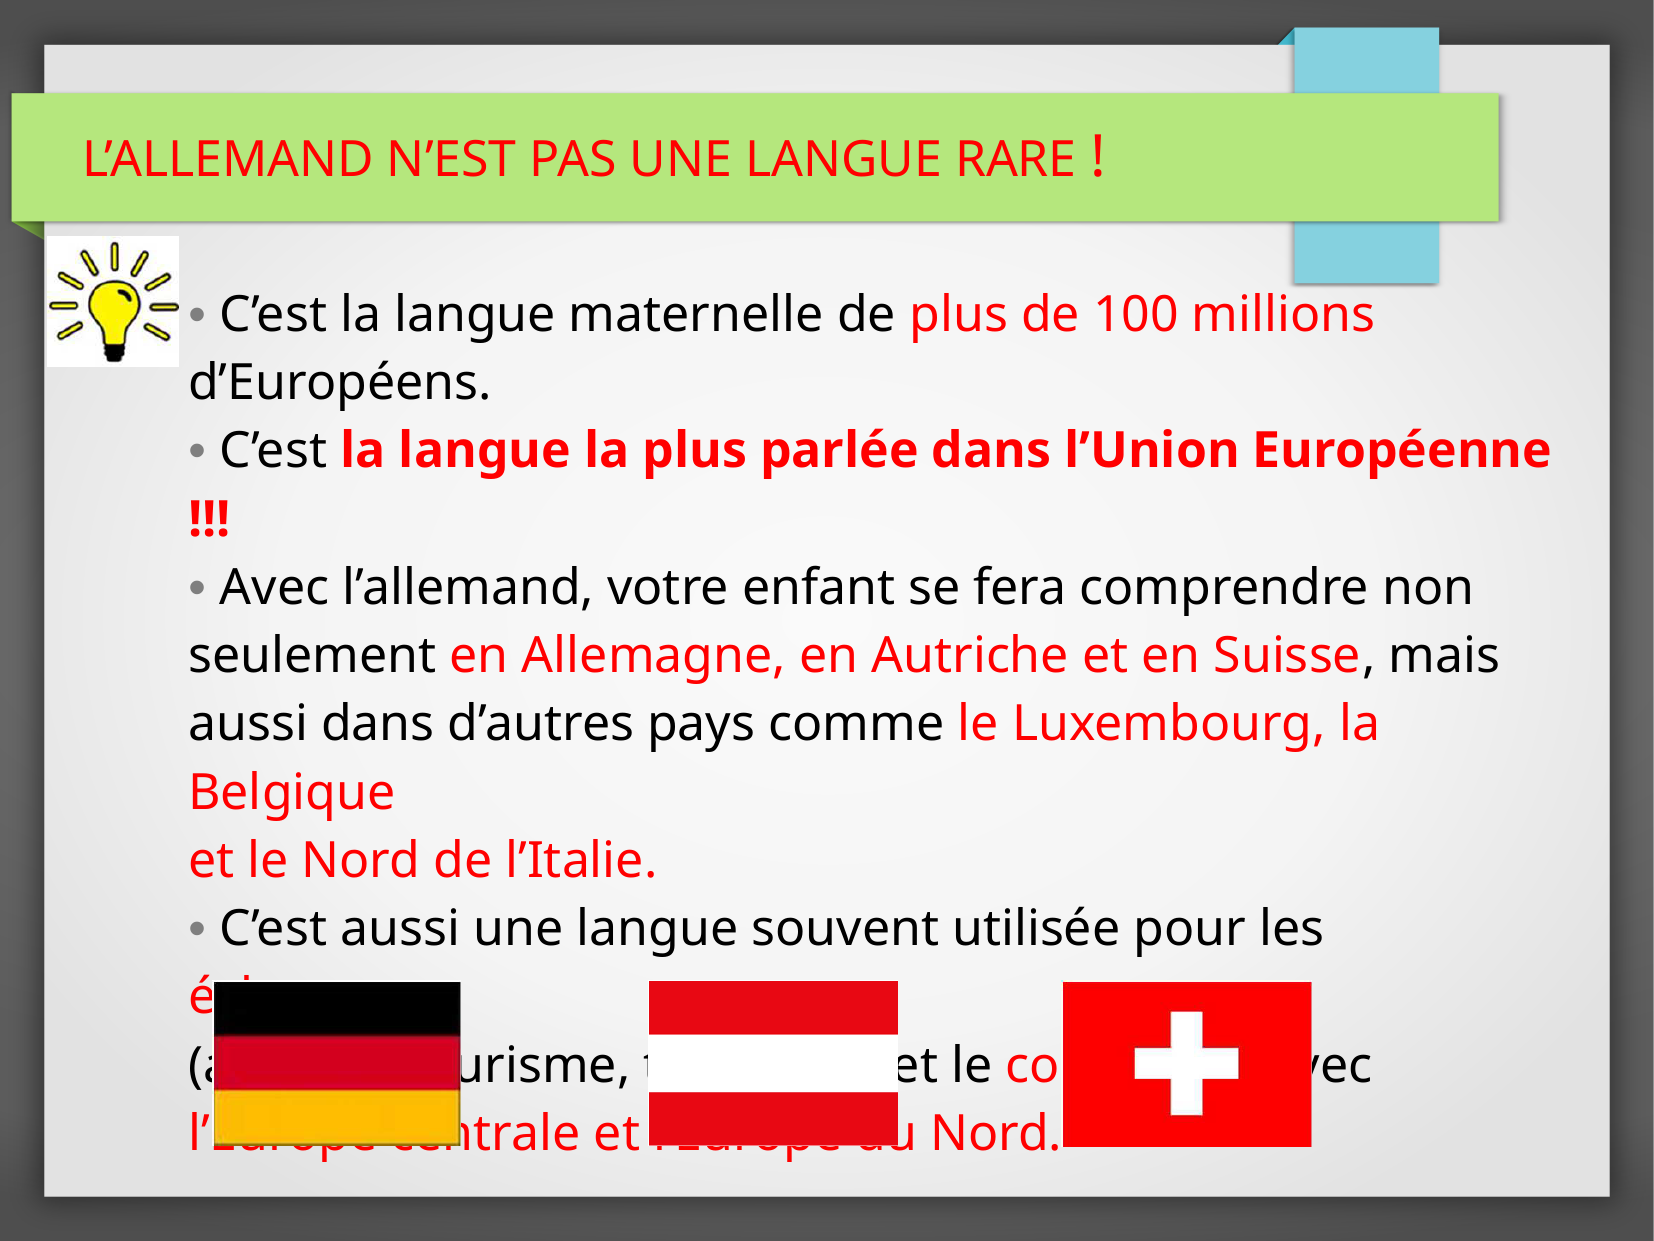

# L’ALLEMAND N’EST PAS UNE LANGUE RARE !
• C’est la langue maternelle de plus de 100 millions
d’Européens.
• C’est la langue la plus parlée dans l’Union Européenne !!!
• Avec l’allemand, votre enfant se fera comprendre non
seulement en Allemagne, en Autriche et en Suisse, mais
aussi dans d’autres pays comme le Luxembourg, la Belgique
et le Nord de l’Italie.
• C’est aussi une langue souvent utilisée pour les échanges
(affaires, tourisme, transport) et le commerce avec
l’Europe centrale et l’Europe du Nord.